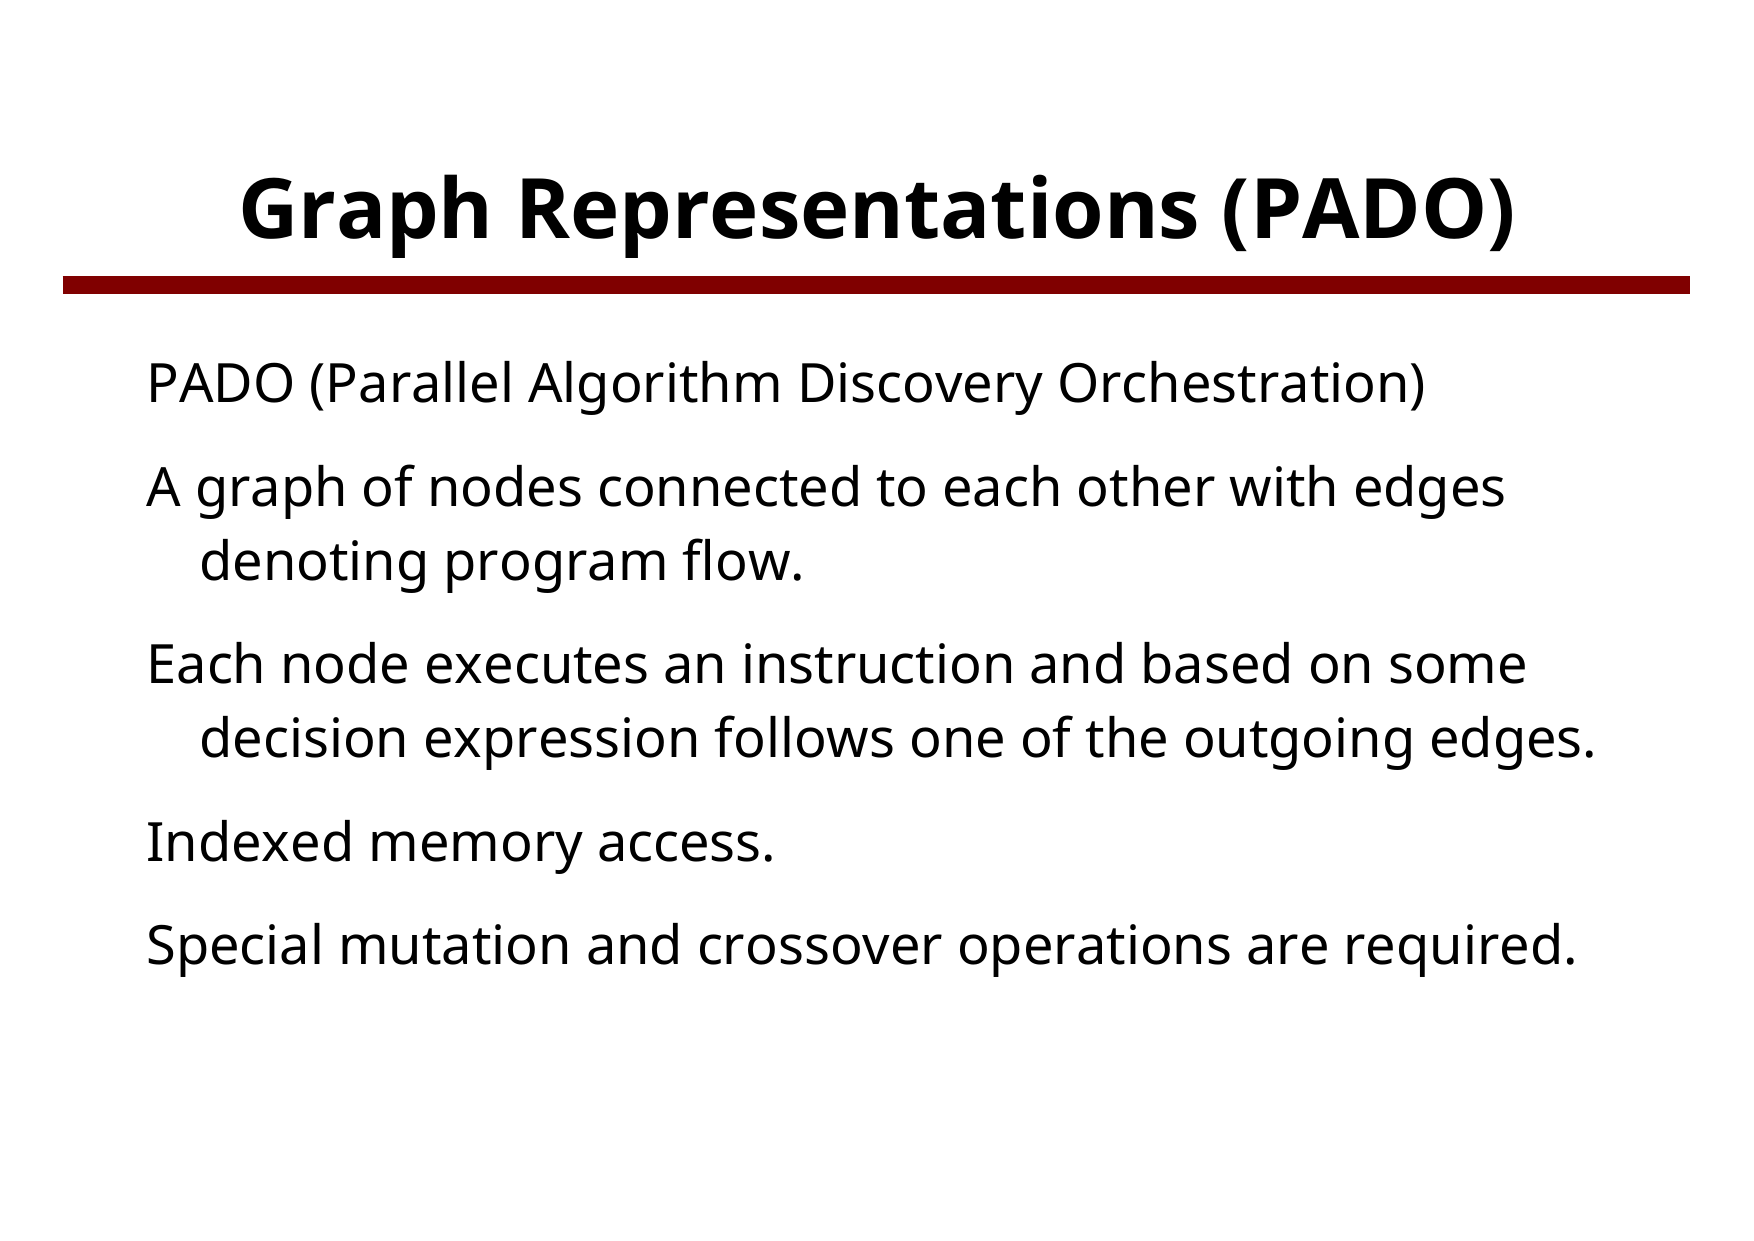

# Graph Representations (PADO)
PADO (Parallel Algorithm Discovery Orchestration)
A graph of nodes connected to each other with edges denoting program flow.
Each node executes an instruction and based on some decision expression follows one of the outgoing edges.
Indexed memory access.
Special mutation and crossover operations are required.